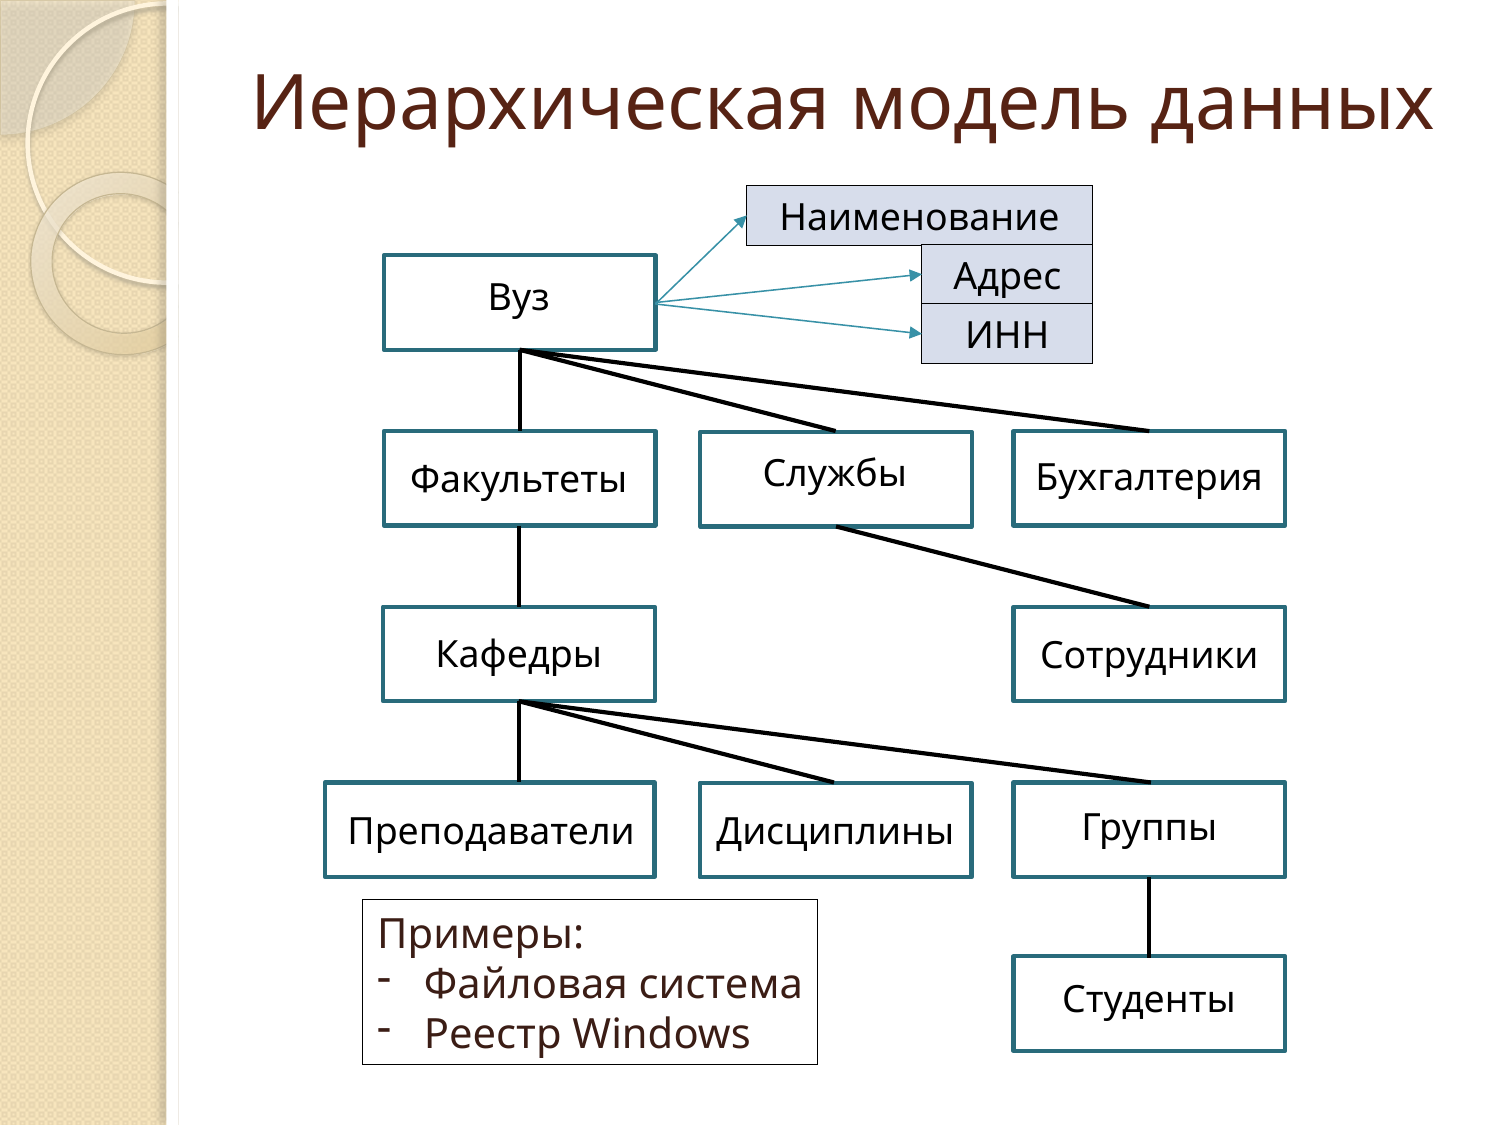

# Иерархическая модель данных
Наименование
Адрес
Вуз
ИНН
Службы
Бухгалтерия
Факультеты
Кафедры
Сотрудники
Группы
Преподаватели
Дисциплины
Примеры:
Файловая система
Реестр Windows
Студенты